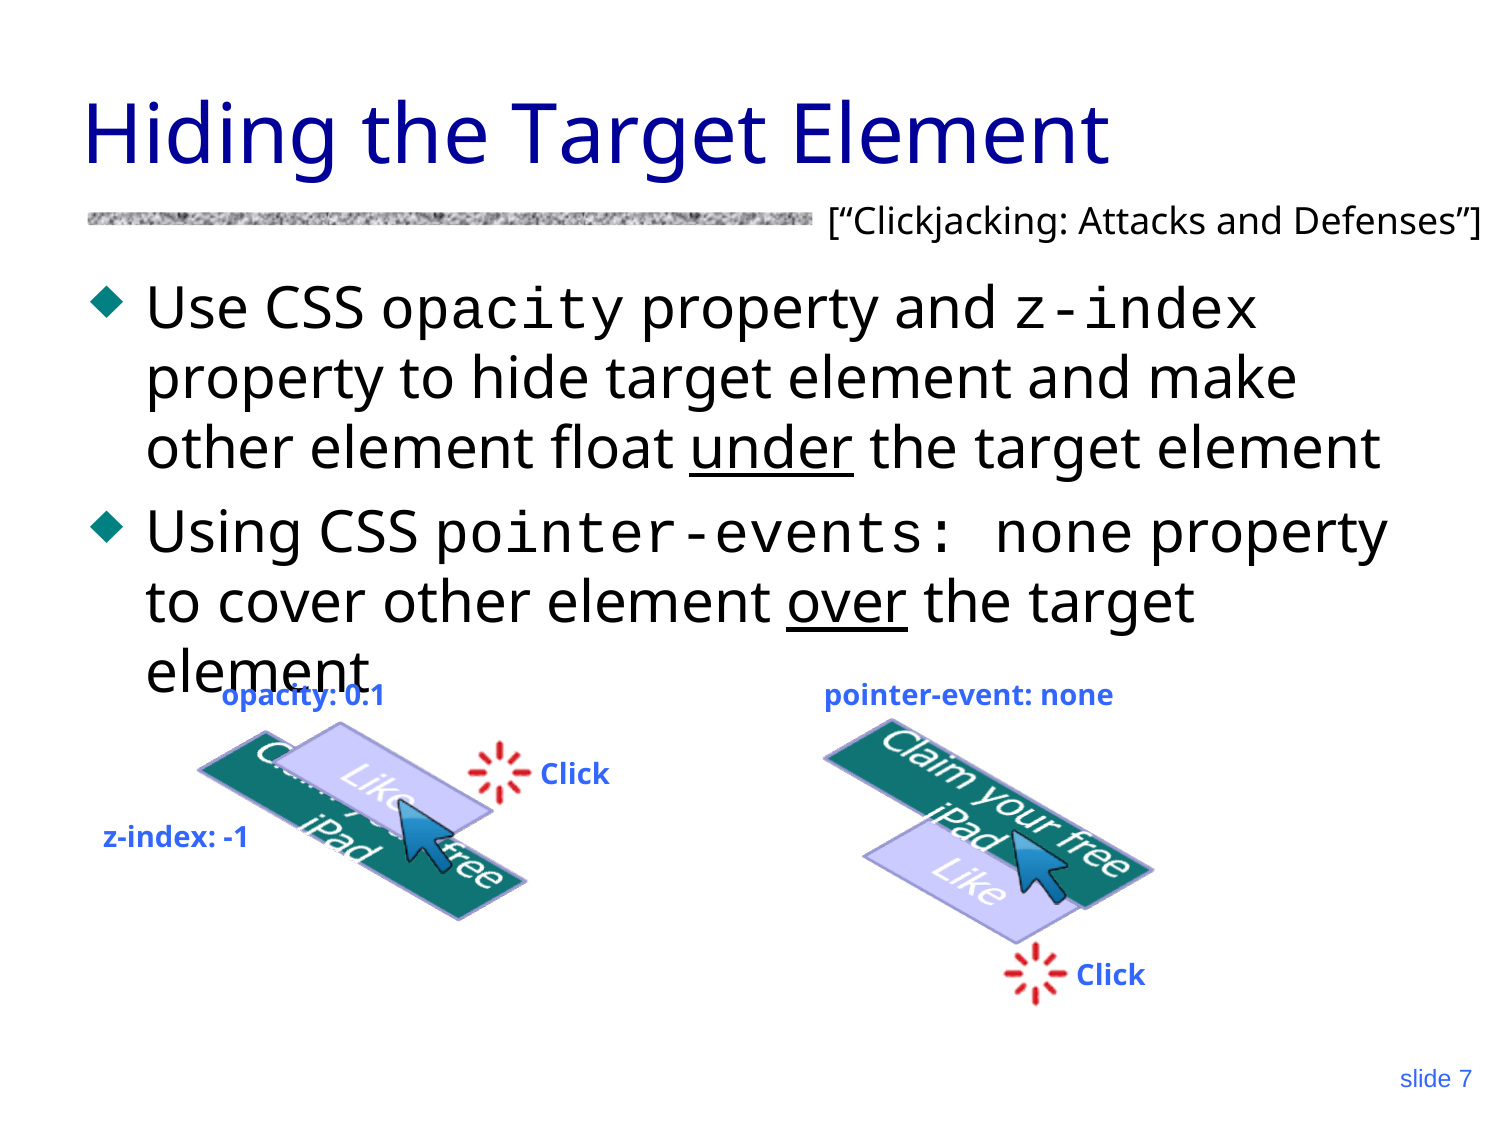

Hiding the Target Element
[“Clickjacking: Attacks and Defenses”]
Use CSS opacity property and z-index property to hide target element and make other element float under the target element
Using CSS pointer-events: none property to cover other element over the target element
opacity: 0.1
pointer-event: none
Click
z-index: -1
Click
slide